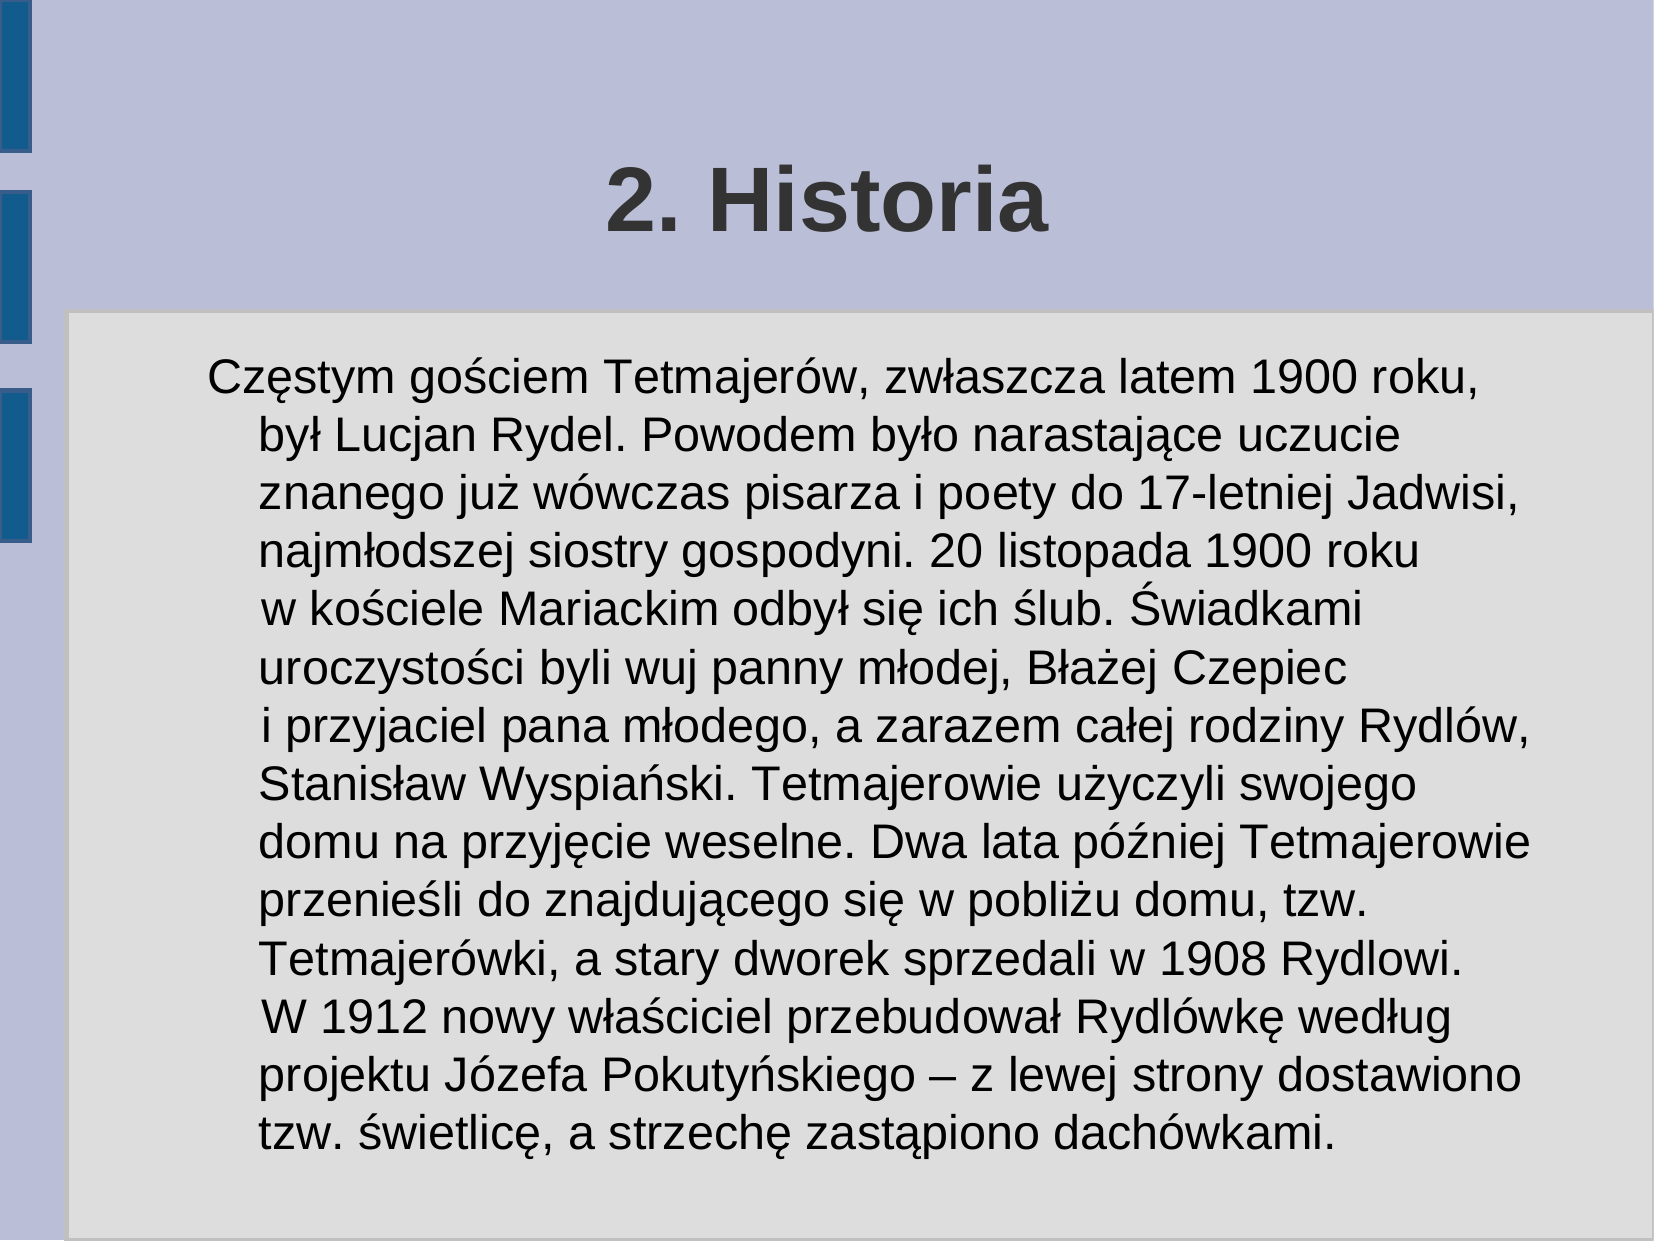

# 2. Historia
Częstym gościem Tetmajerów, zwłaszcza latem 1900 roku, był Lucjan Rydel. Powodem było narastające uczucie znanego już wówczas pisarza i poety do 17-letniej Jadwisi, najmłodszej siostry gospodyni. 20 listopada 1900 roku
 w kościele Mariackim odbył się ich ślub. Świadkami uroczystości byli wuj panny młodej, Błażej Czepiec
 i przyjaciel pana młodego, a zarazem całej rodziny Rydlów, Stanisław Wyspiański. Tetmajerowie użyczyli swojego domu na przyjęcie weselne. Dwa lata później Tetmajerowie przenieśli do znajdującego się w pobliżu domu, tzw. Tetmajerówki, a stary dworek sprzedali w 1908 Rydlowi.
 W 1912 nowy właściciel przebudował Rydlówkę według projektu Józefa Pokutyńskiego – z lewej strony dostawiono tzw. świetlicę, a strzechę zastąpiono dachówkami.